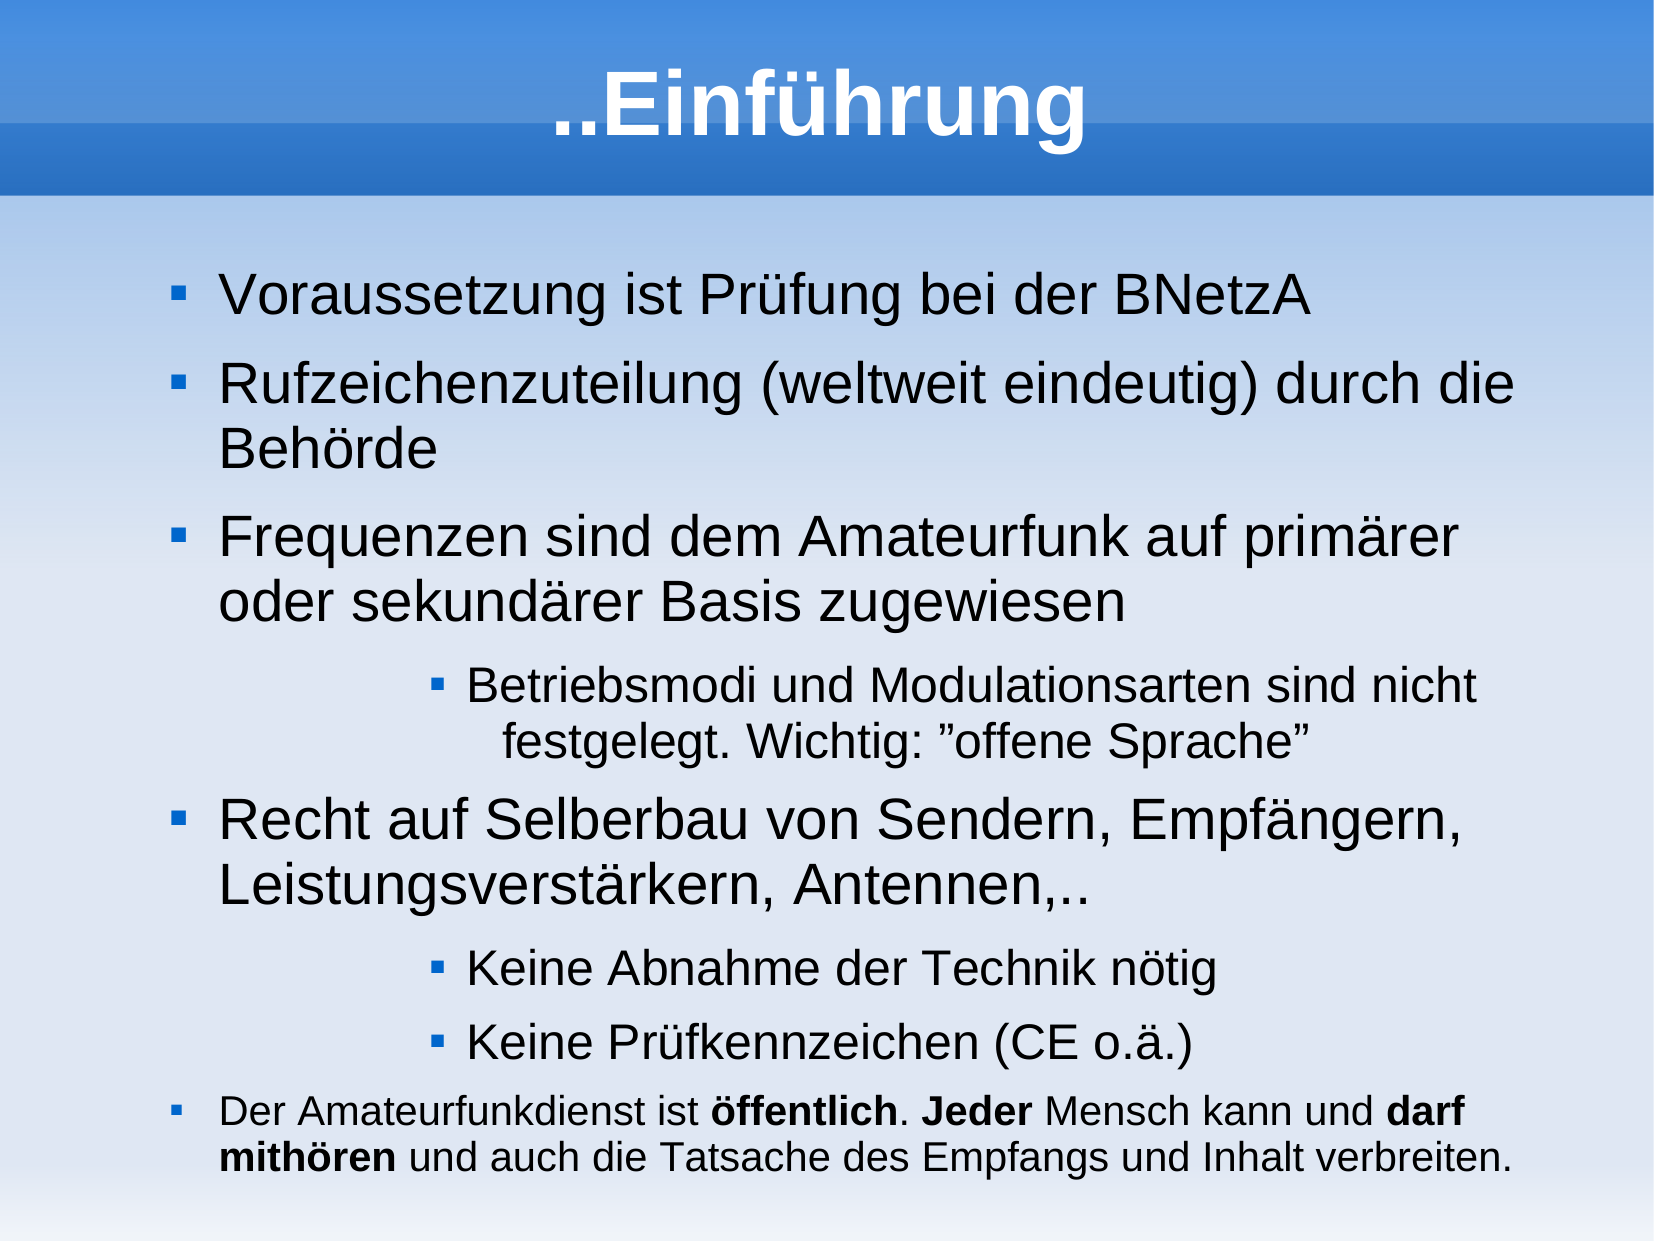

# ..Einführung
Voraussetzung ist Prüfung bei der BNetzA
Rufzeichenzuteilung (weltweit eindeutig) durch die Behörde
Frequenzen sind dem Amateurfunk auf primärer oder sekundärer Basis zugewiesen
Betriebsmodi und Modulationsarten sind nicht festgelegt. Wichtig: ”offene Sprache”
Recht auf Selberbau von Sendern, Empfängern, Leistungsverstärkern, Antennen,..
Keine Abnahme der Technik nötig
Keine Prüfkennzeichen (CE o.ä.)
Der Amateurfunkdienst ist öffentlich. Jeder Mensch kann und darf mithören und auch die Tatsache des Empfangs und Inhalt verbreiten.